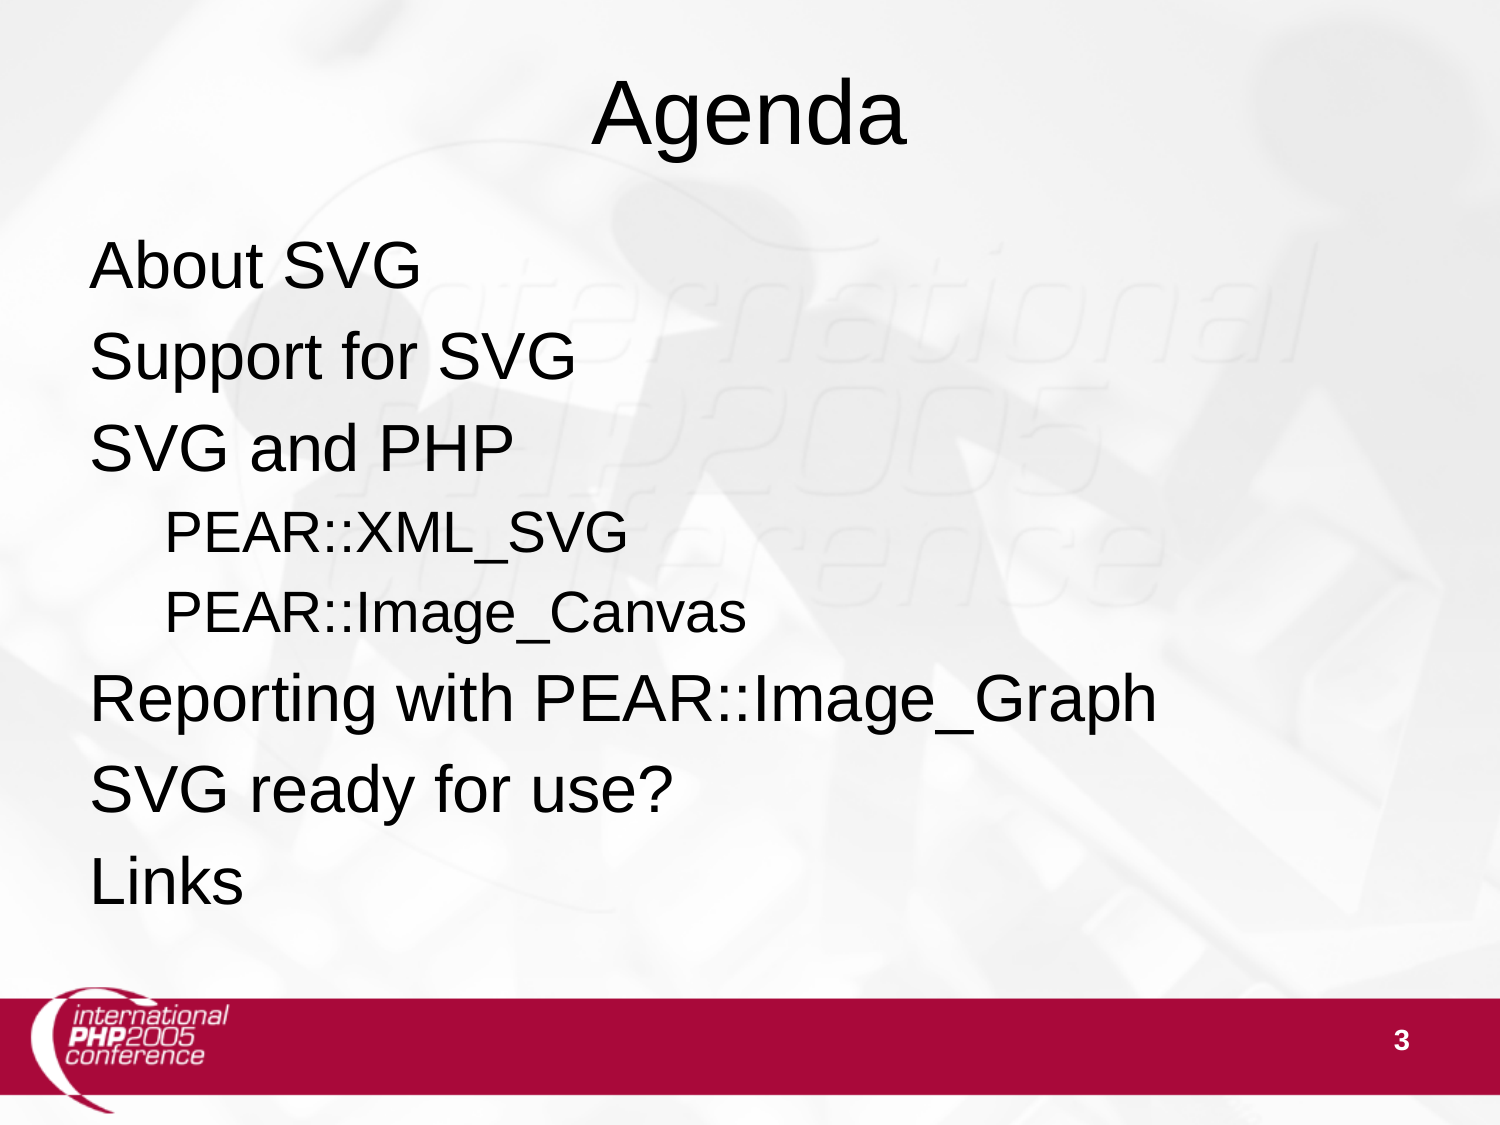

# Agenda
About SVG
Support for SVG
SVG and PHP
PEAR::XML_SVG
PEAR::Image_Canvas
Reporting with PEAR::Image_Graph
SVG ready for use?
Links
3